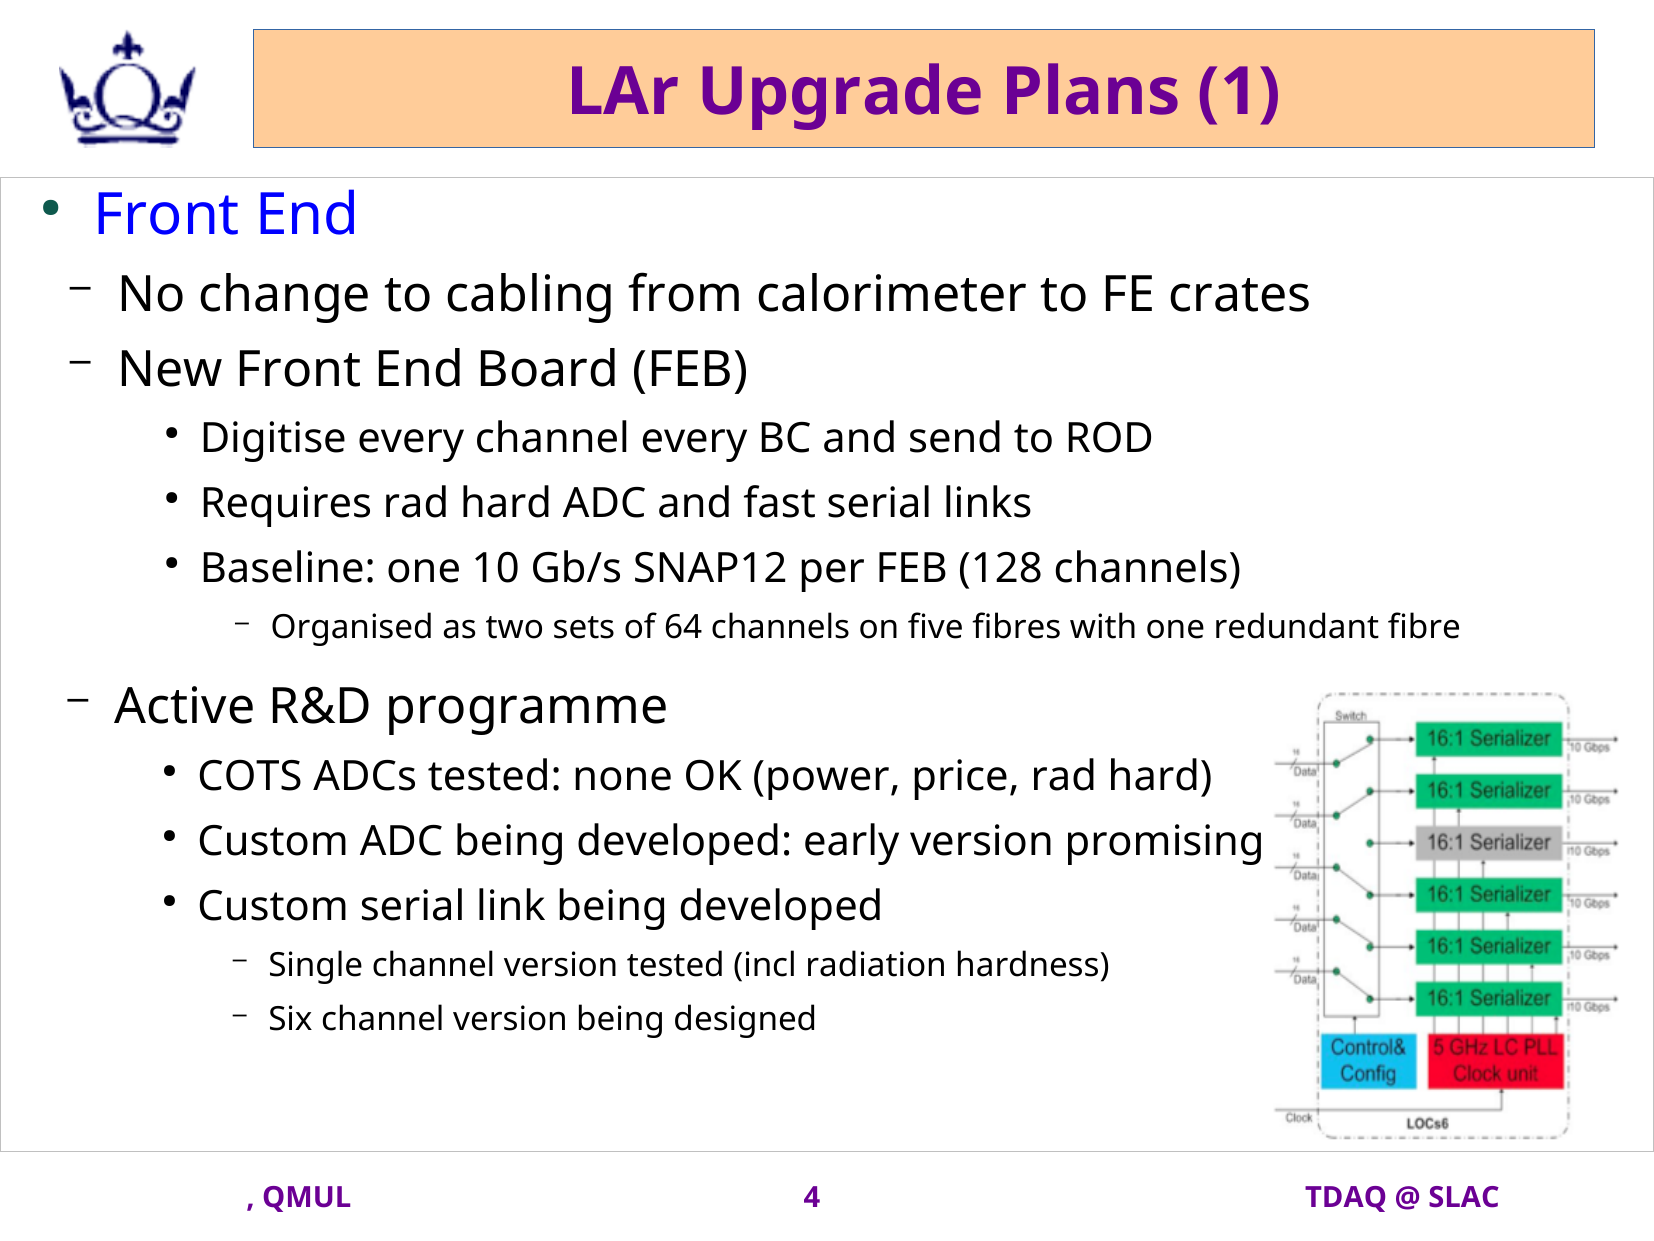

# LAr Upgrade Plans (1)
Front End
No change to cabling from calorimeter to FE crates
New Front End Board (FEB)
Digitise every channel every BC and send to ROD
Requires rad hard ADC and fast serial links
Baseline: one 10 Gb/s SNAP12 per FEB (128 channels)
Organised as two sets of 64 channels on five fibres with one redundant fibre
Active R&D programme
COTS ADCs tested: none OK (power, price, rad hard)
Custom ADC being developed: early version promising
Custom serial link being developed
Single channel version tested (incl radiation hardness)
Six channel version being designed